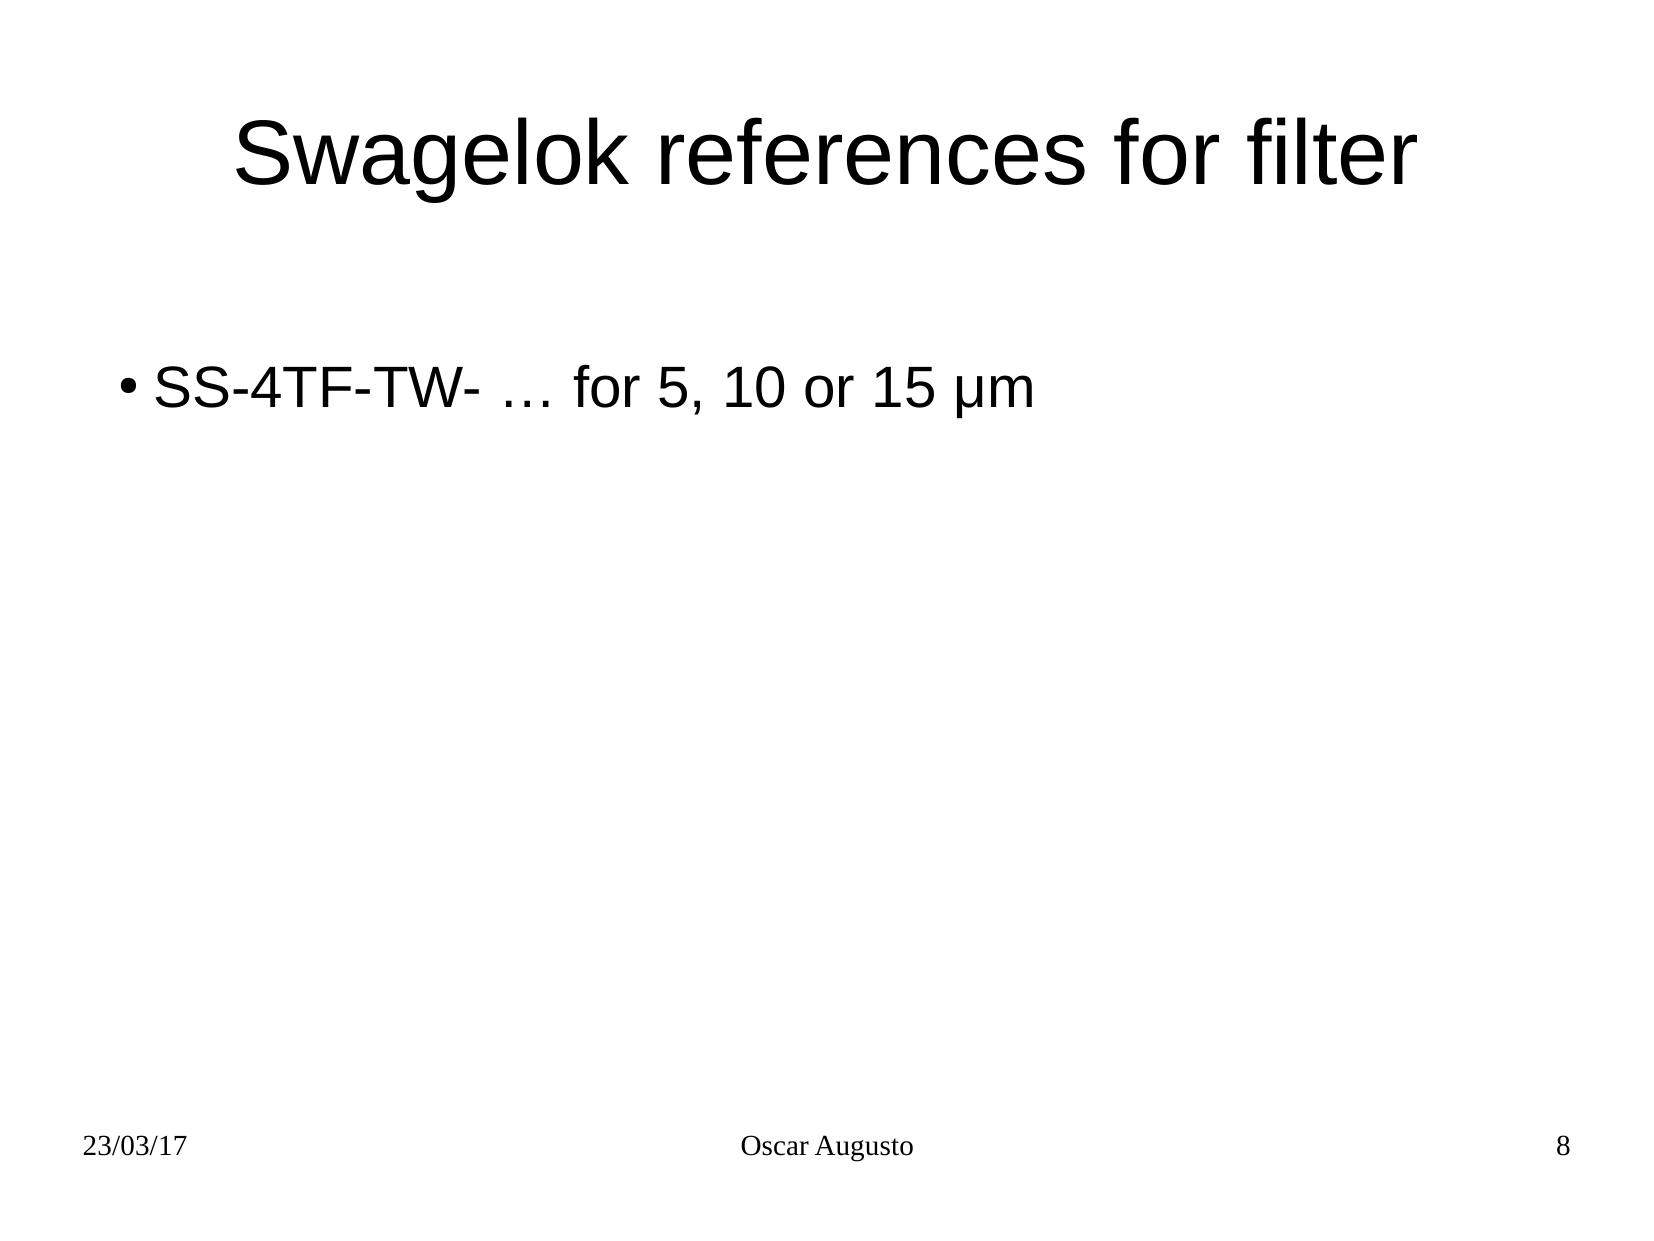

# Swagelok references for filter
SS-4TF-TW- … for 5, 10 or 15 μm
23/03/17
Oscar Augusto
8